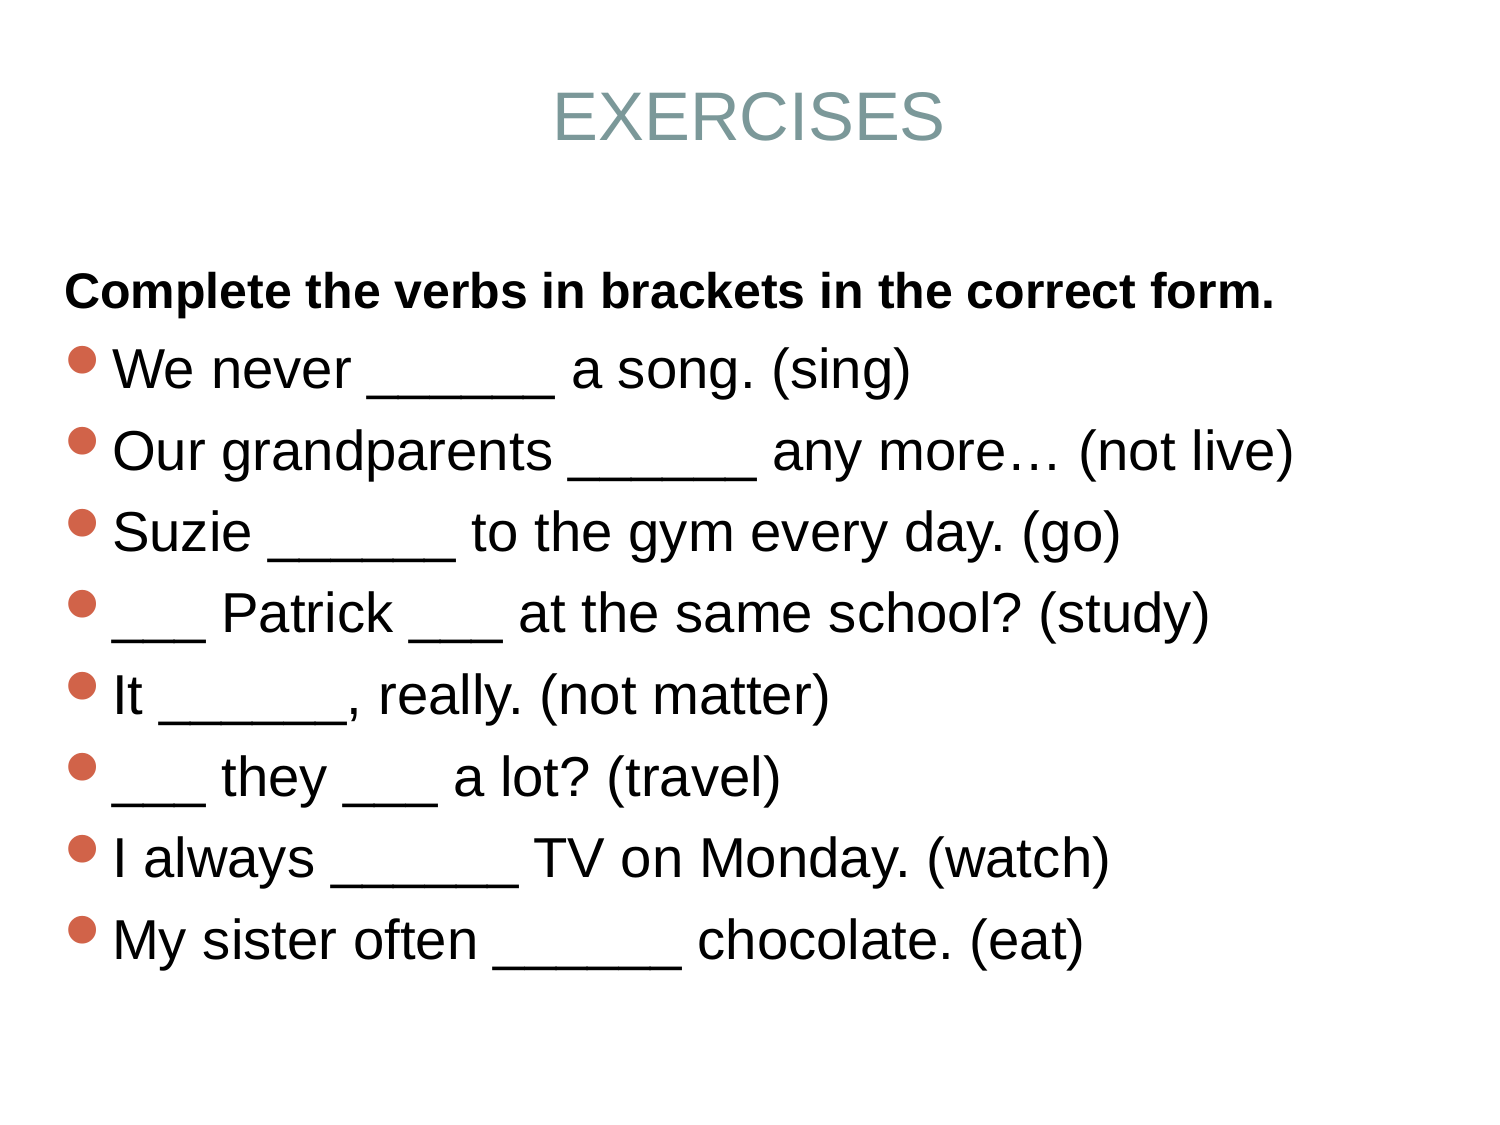

# EXERCISES
Complete the verbs in brackets in the correct form.
We never ______ a song. (sing)
Our grandparents ______ any more… (not live)
Suzie ______ to the gym every day. (go)
___ Patrick ___ at the same school? (study)
It ______, really. (not matter)
___ they ___ a lot? (travel)
I always ______ TV on Monday. (watch)
My sister often ______ chocolate. (eat)